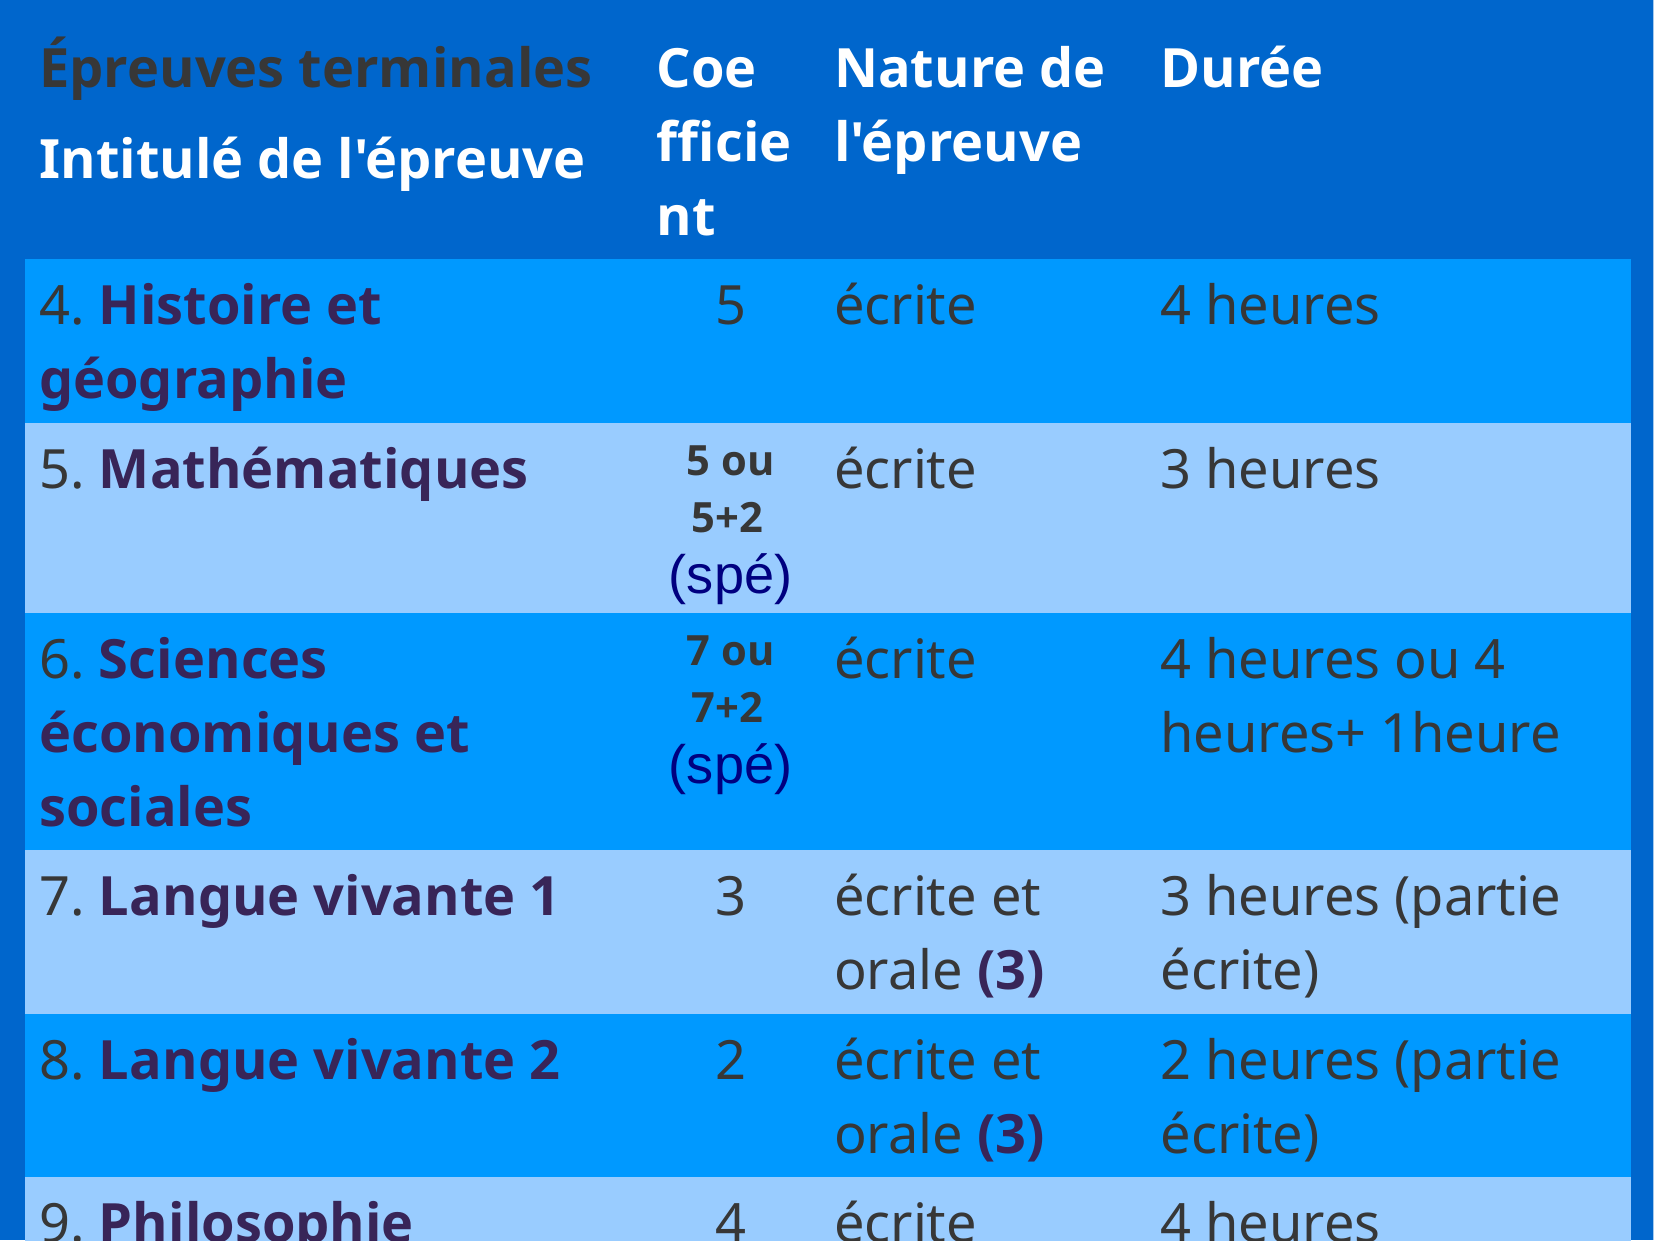

| Épreuves terminales Intitulé de l'épreuve | Coefficient | Nature de l'épreuve | Durée |
| --- | --- | --- | --- |
| 4. Histoire et géographie | 5 | écrite | 4 heures |
| 5. Mathématiques | 5 ou 5+2 (spé) | écrite | 3 heures |
| 6. Sciences économiques et sociales | 7 ou 7+2 (spé) | écrite | 4 heures ou 4 heures+ 1heure |
| 7. Langue vivante 1 | 3 | écrite et orale (3) | 3 heures (partie écrite) |
| 8. Langue vivante 2 | 2 | écrite et orale (3) | 2 heures (partie écrite) |
| 9. Philosophie | 4 | écrite | 4 heures |
| 10.Éducation physique et sportive | 2 | | |
| | | | |